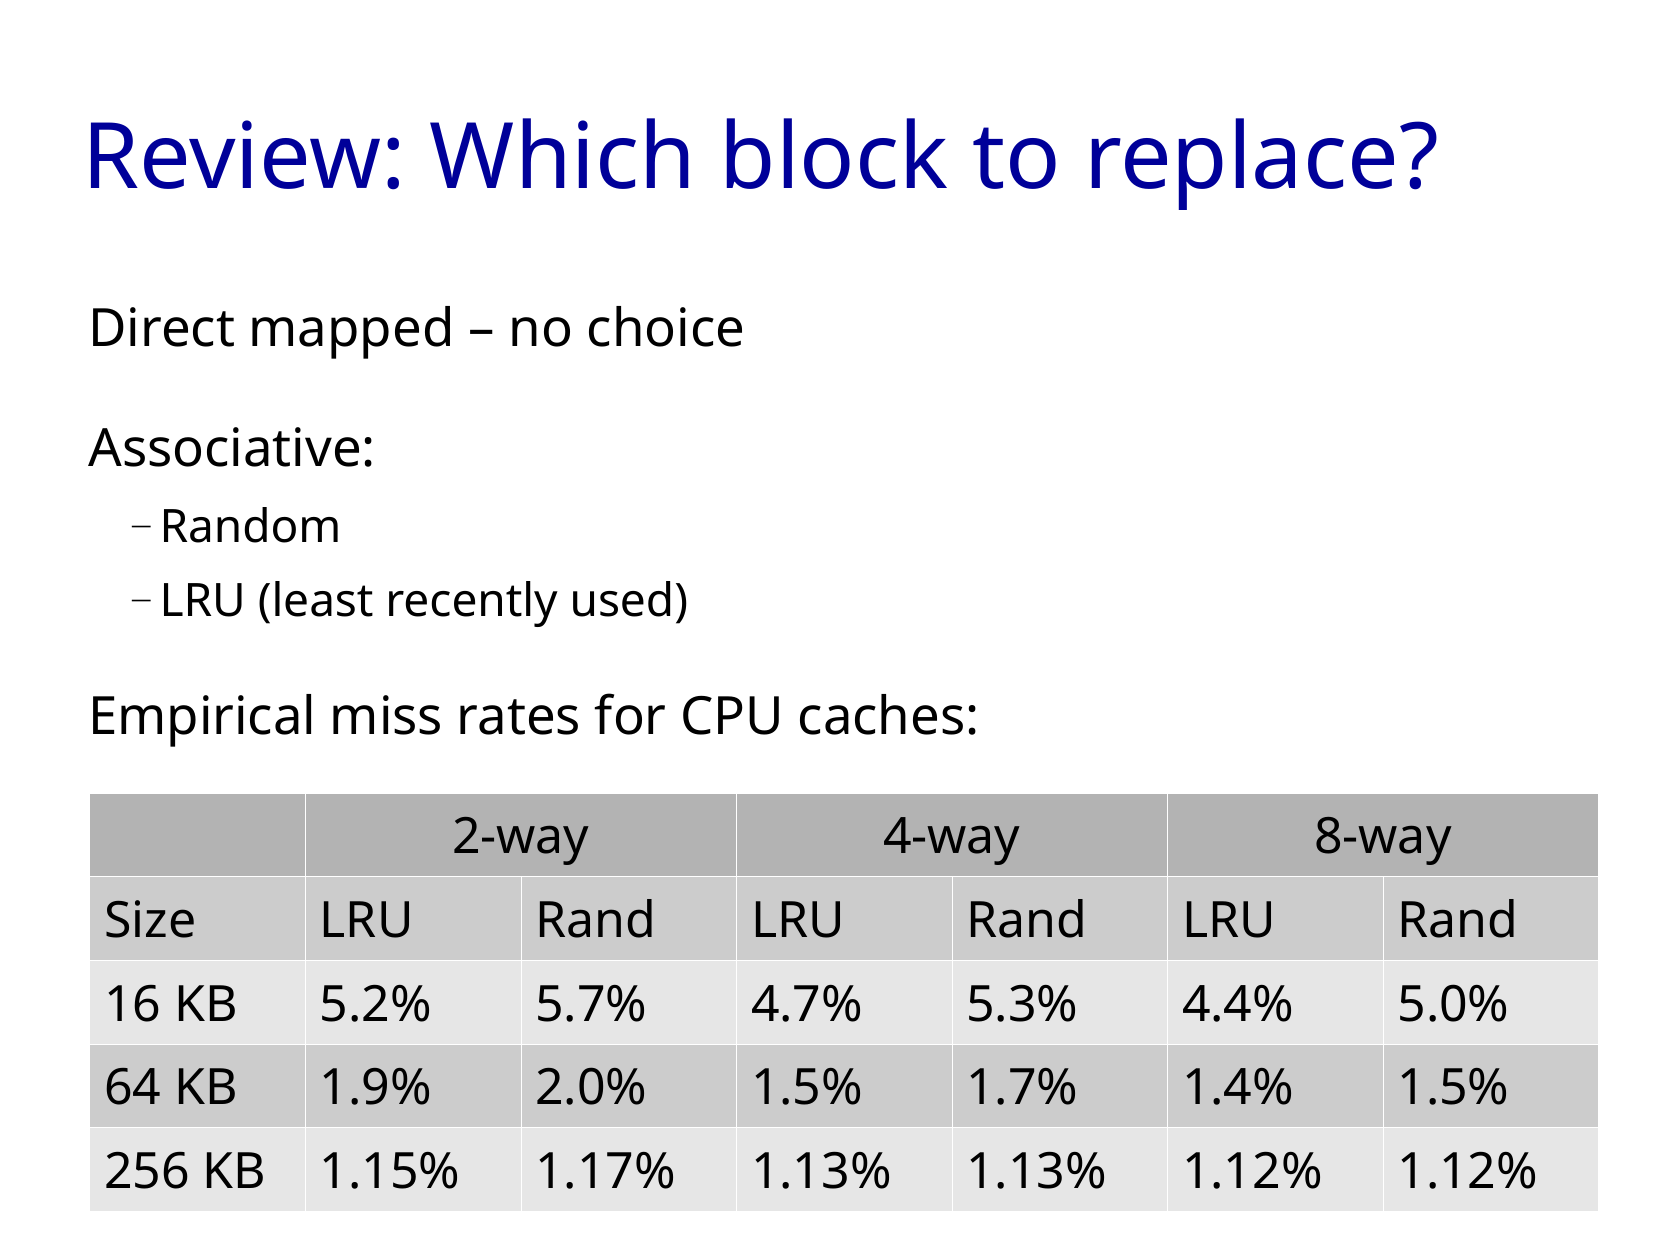

# Review: Which block to replace?
Direct mapped – no choice
Associative:
Random
LRU (least recently used)
Empirical miss rates for CPU caches:
| | 2-way | | 4-way | | 8-way | |
| --- | --- | --- | --- | --- | --- | --- |
| Size | LRU | Rand | LRU | Rand | LRU | Rand |
| 16 KB | 5.2% | 5.7% | 4.7% | 5.3% | 4.4% | 5.0% |
| 64 KB | 1.9% | 2.0% | 1.5% | 1.7% | 1.4% | 1.5% |
| 256 KB | 1.15% | 1.17% | 1.13% | 1.13% | 1.12% | 1.12% |
24